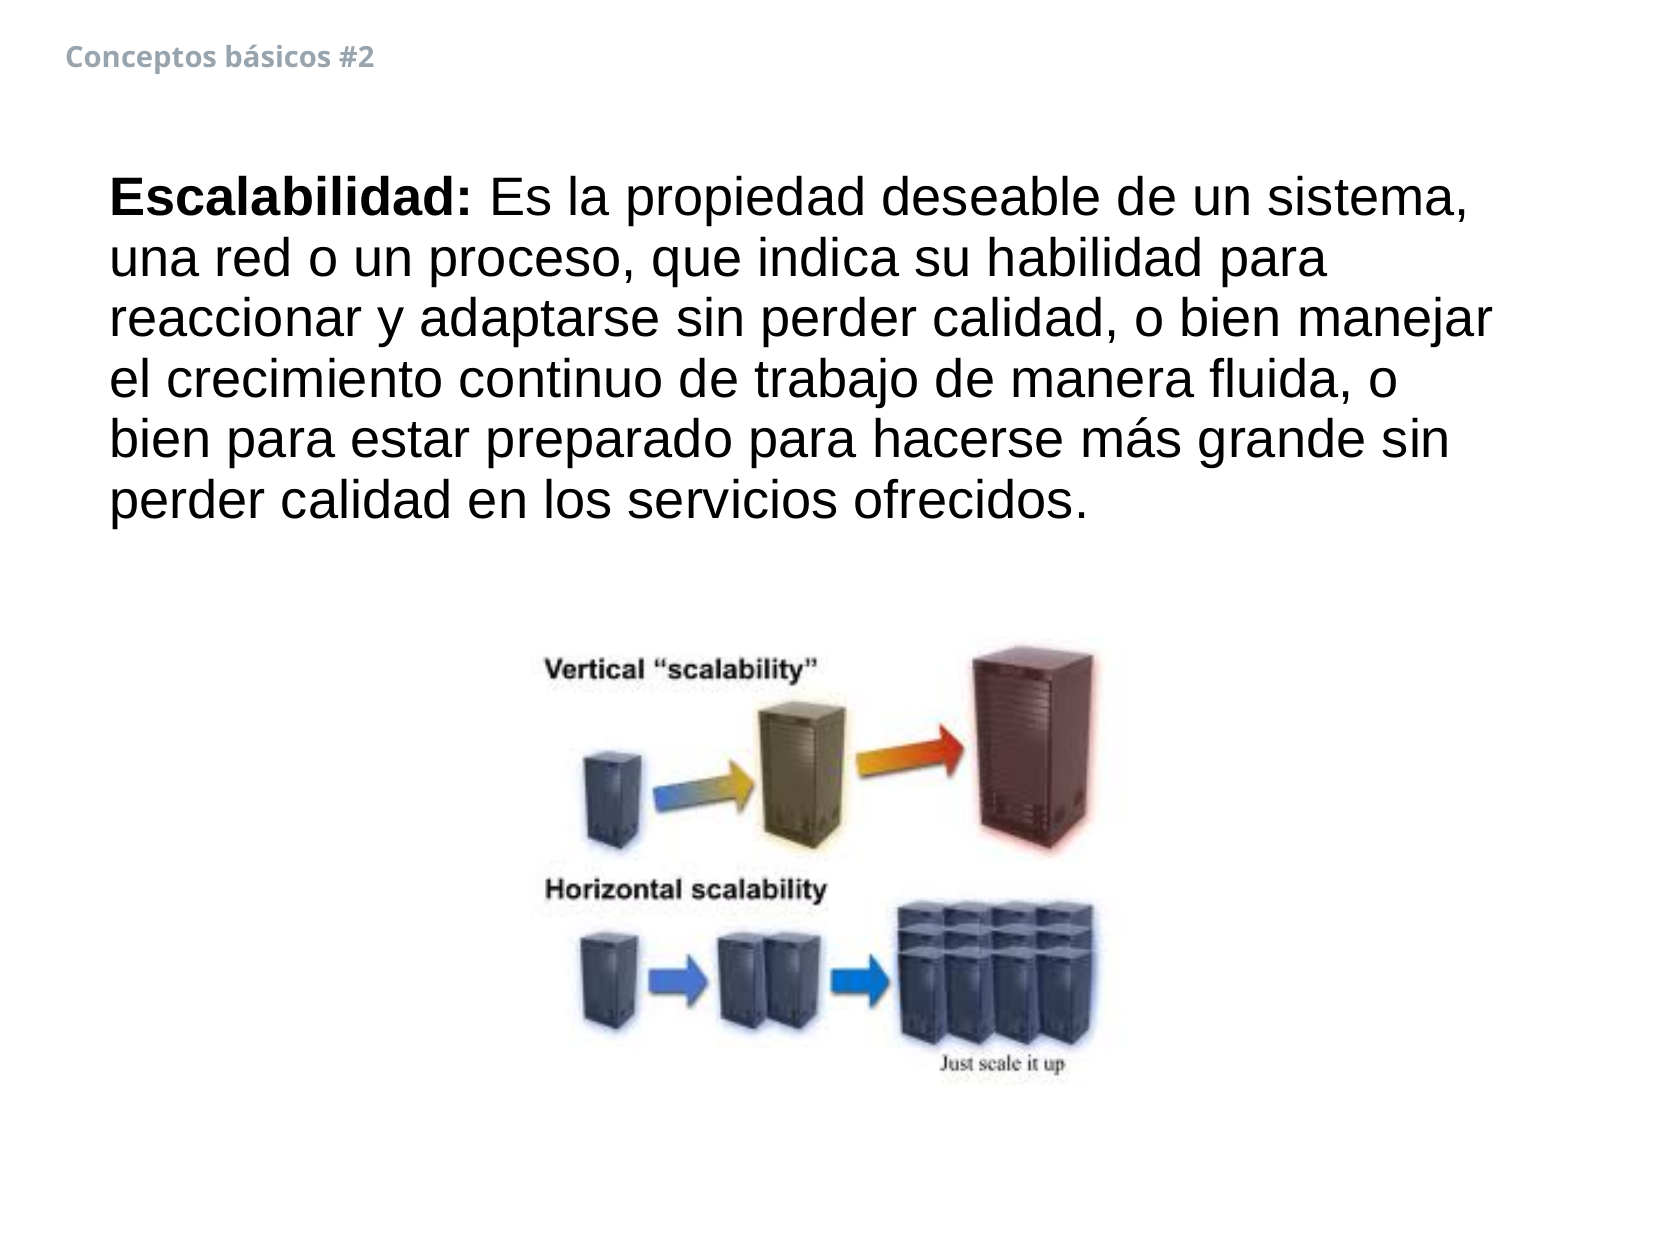

Conceptos básicos #2
Escalabilidad: Es la propiedad deseable de un sistema, una red o un proceso, que indica su habilidad para reaccionar y adaptarse sin perder calidad, o bien manejar el crecimiento continuo de trabajo de manera fluida, o bien para estar preparado para hacerse más grande sin perder calidad en los servicios ofrecidos.